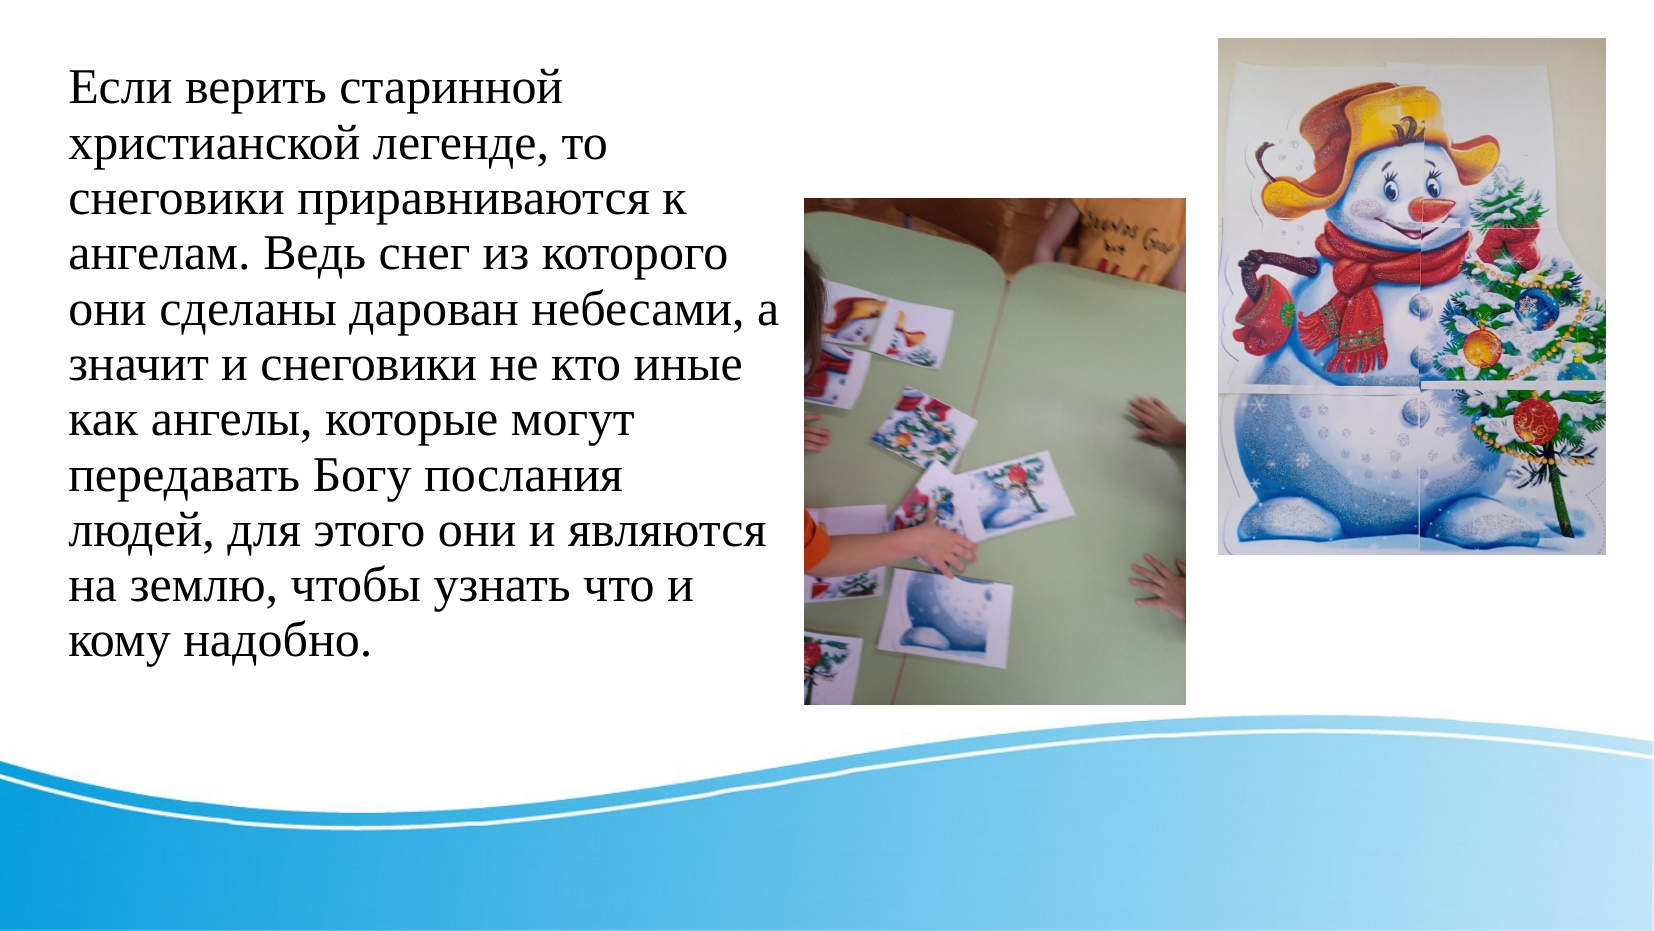

Если верить старинной христианской легенде, то снеговики приравниваются к ангелам. Ведь снег из которого они сделаны дарован небесами, а значит и снеговики не кто иные как ангелы, которые могут передавать Богу послания людей, для этого они и являются на землю, чтобы узнать что и кому надобно.